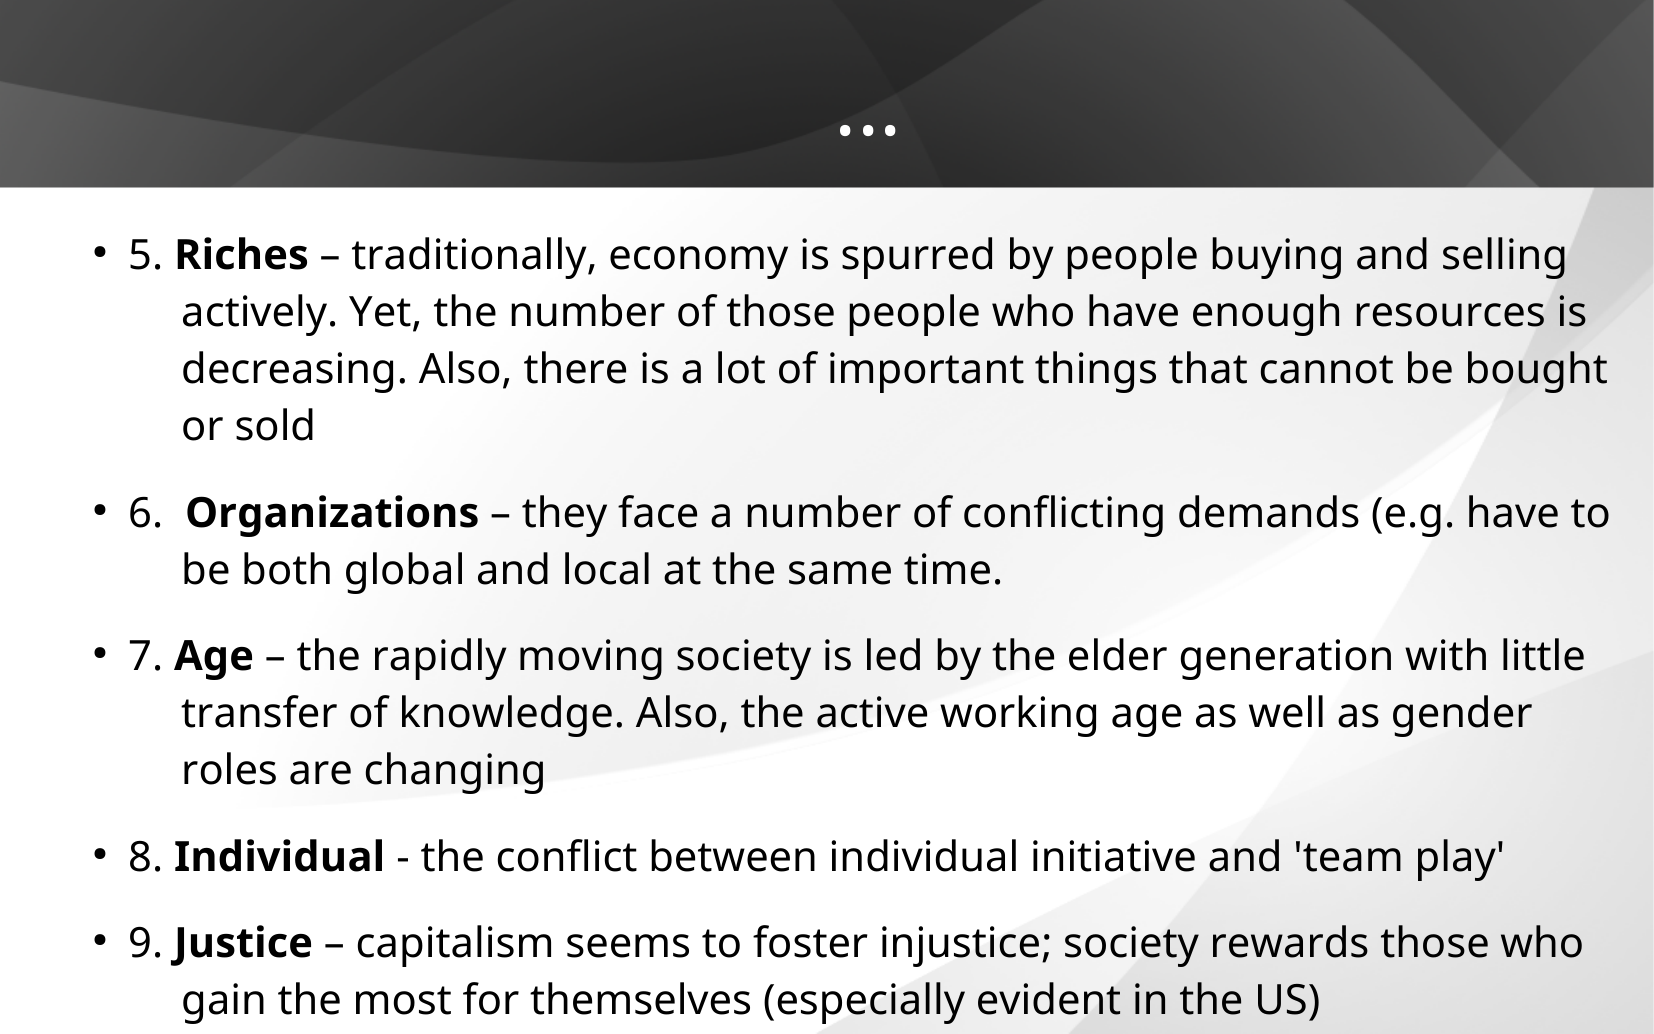

# ...
5. Riches – traditionally, economy is spurred by people buying and selling actively. Yet, the number of those people who have enough resources is decreasing. Also, there is a lot of important things that cannot be bought or sold
6. Organizations – they face a number of conflicting demands (e.g. have to be both global and local at the same time.
7. Age – the rapidly moving society is led by the elder generation with little transfer of knowledge. Also, the active working age as well as gender roles are changing
8. Individual - the conflict between individual initiative and 'team play'
9. Justice – capitalism seems to foster injustice; society rewards those who gain the most for themselves (especially evident in the US)